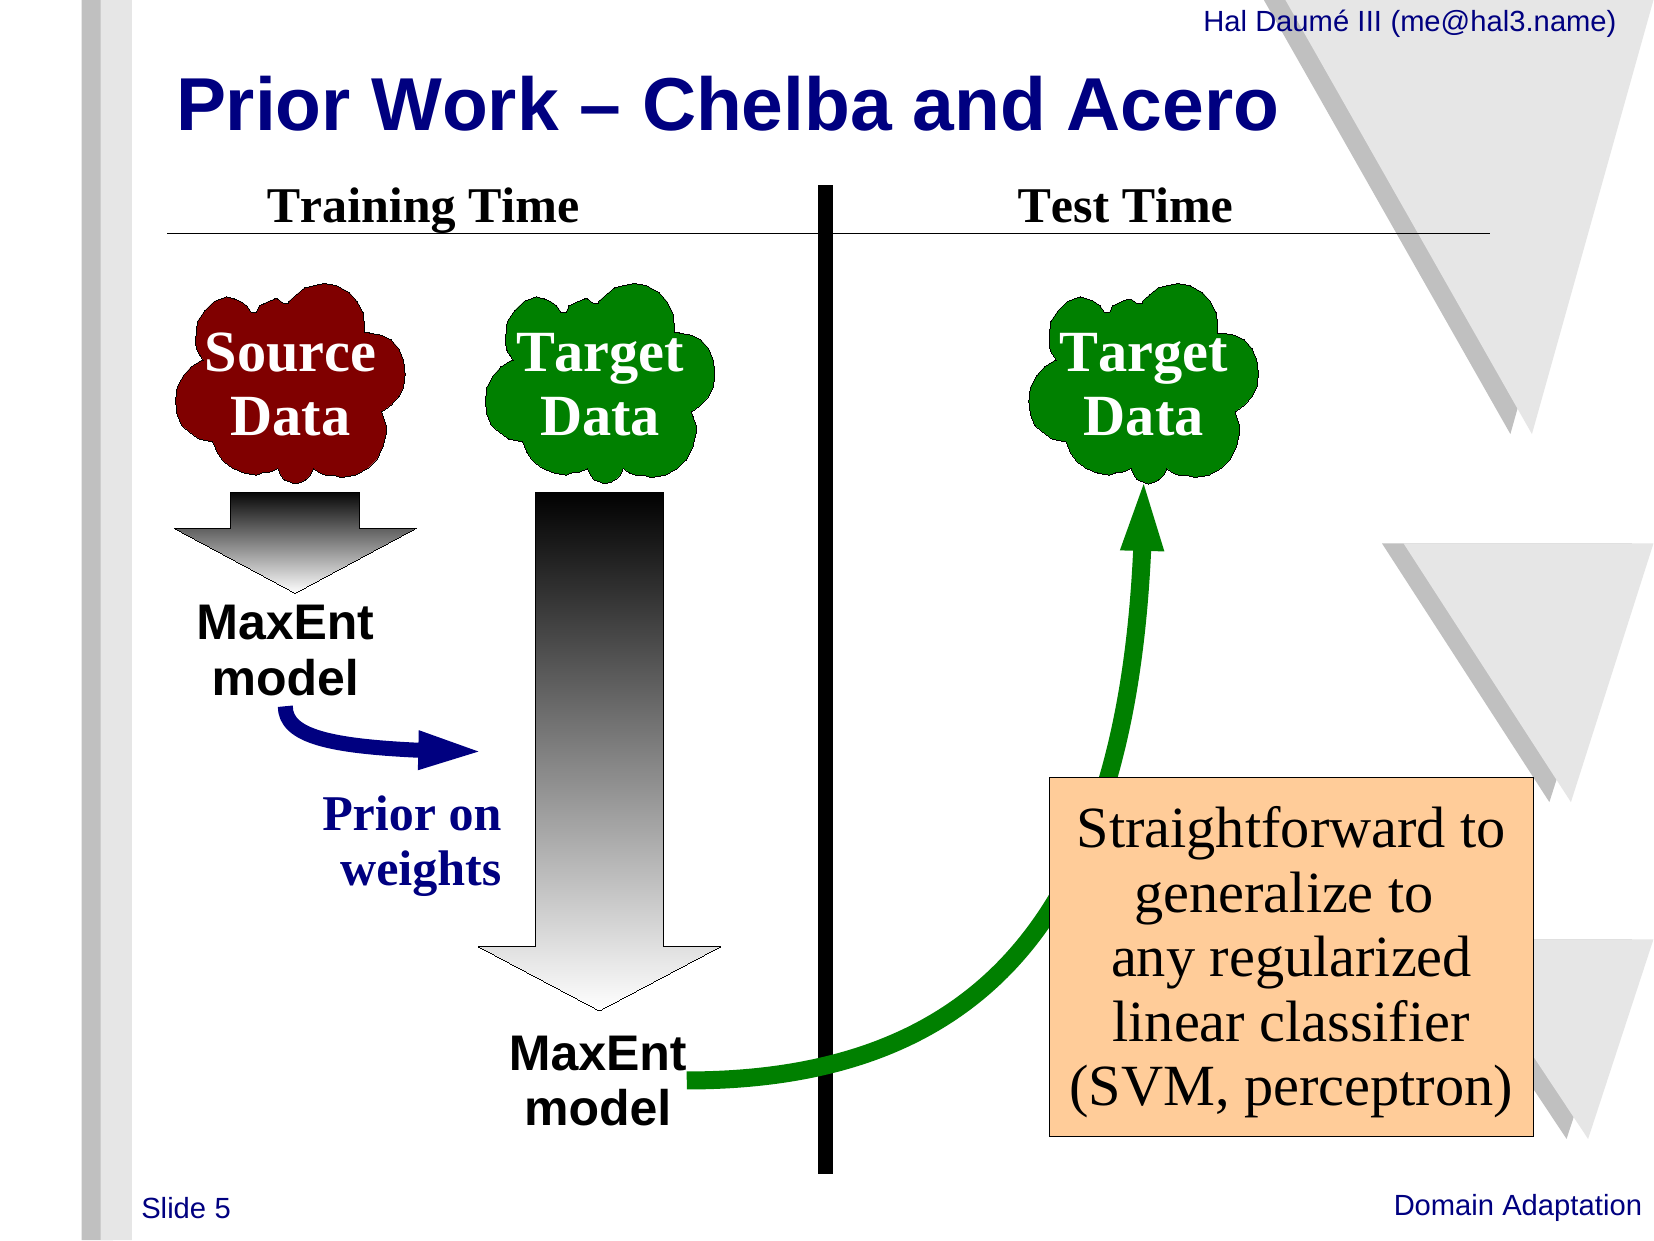

# Prior Work – Chelba and Acero
Training Time
Test Time
Source
Data
Target
Data
Target
Data
MaxEnt
model
Straightforward to
generalize to
any regularized
linear classifier
(SVM, perceptron)
Prior on
weights
MaxEnt
model